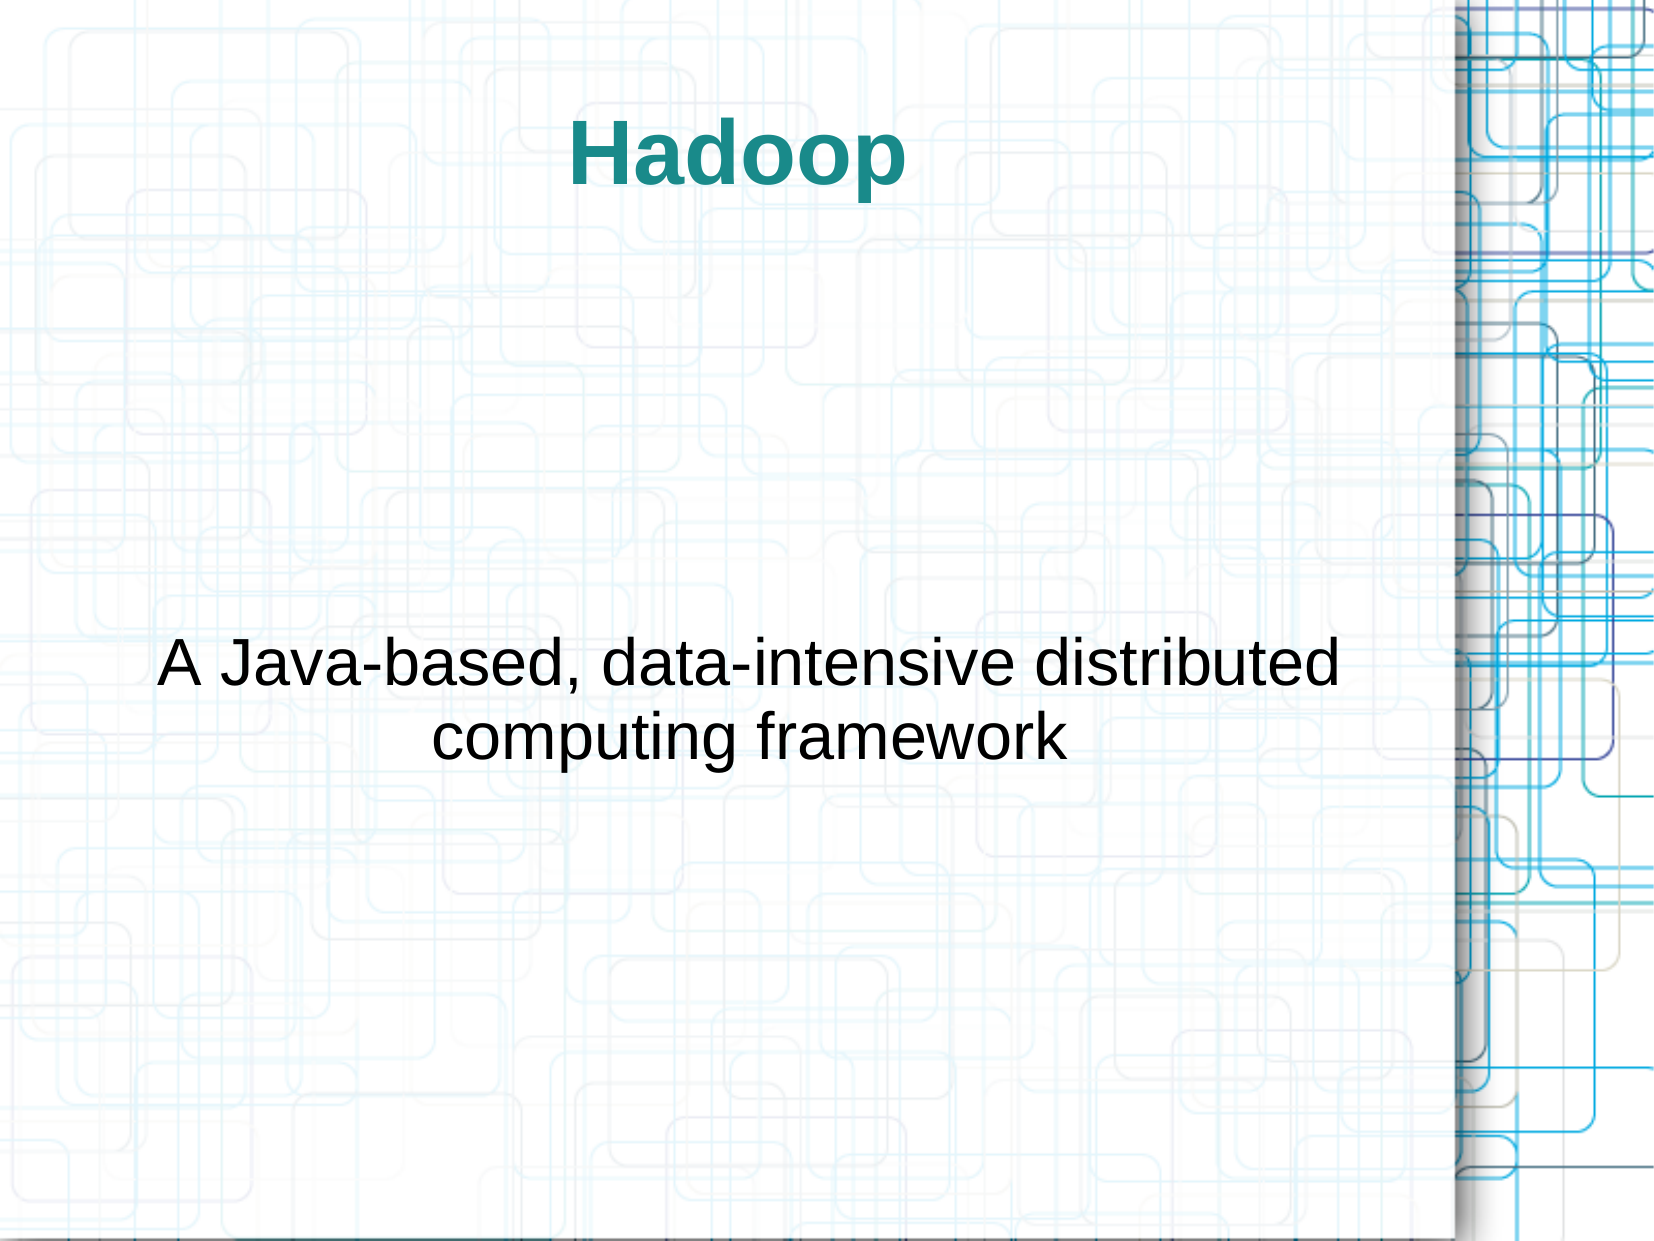

# Hadoop
A Java-based, data-intensive distributed computing framework